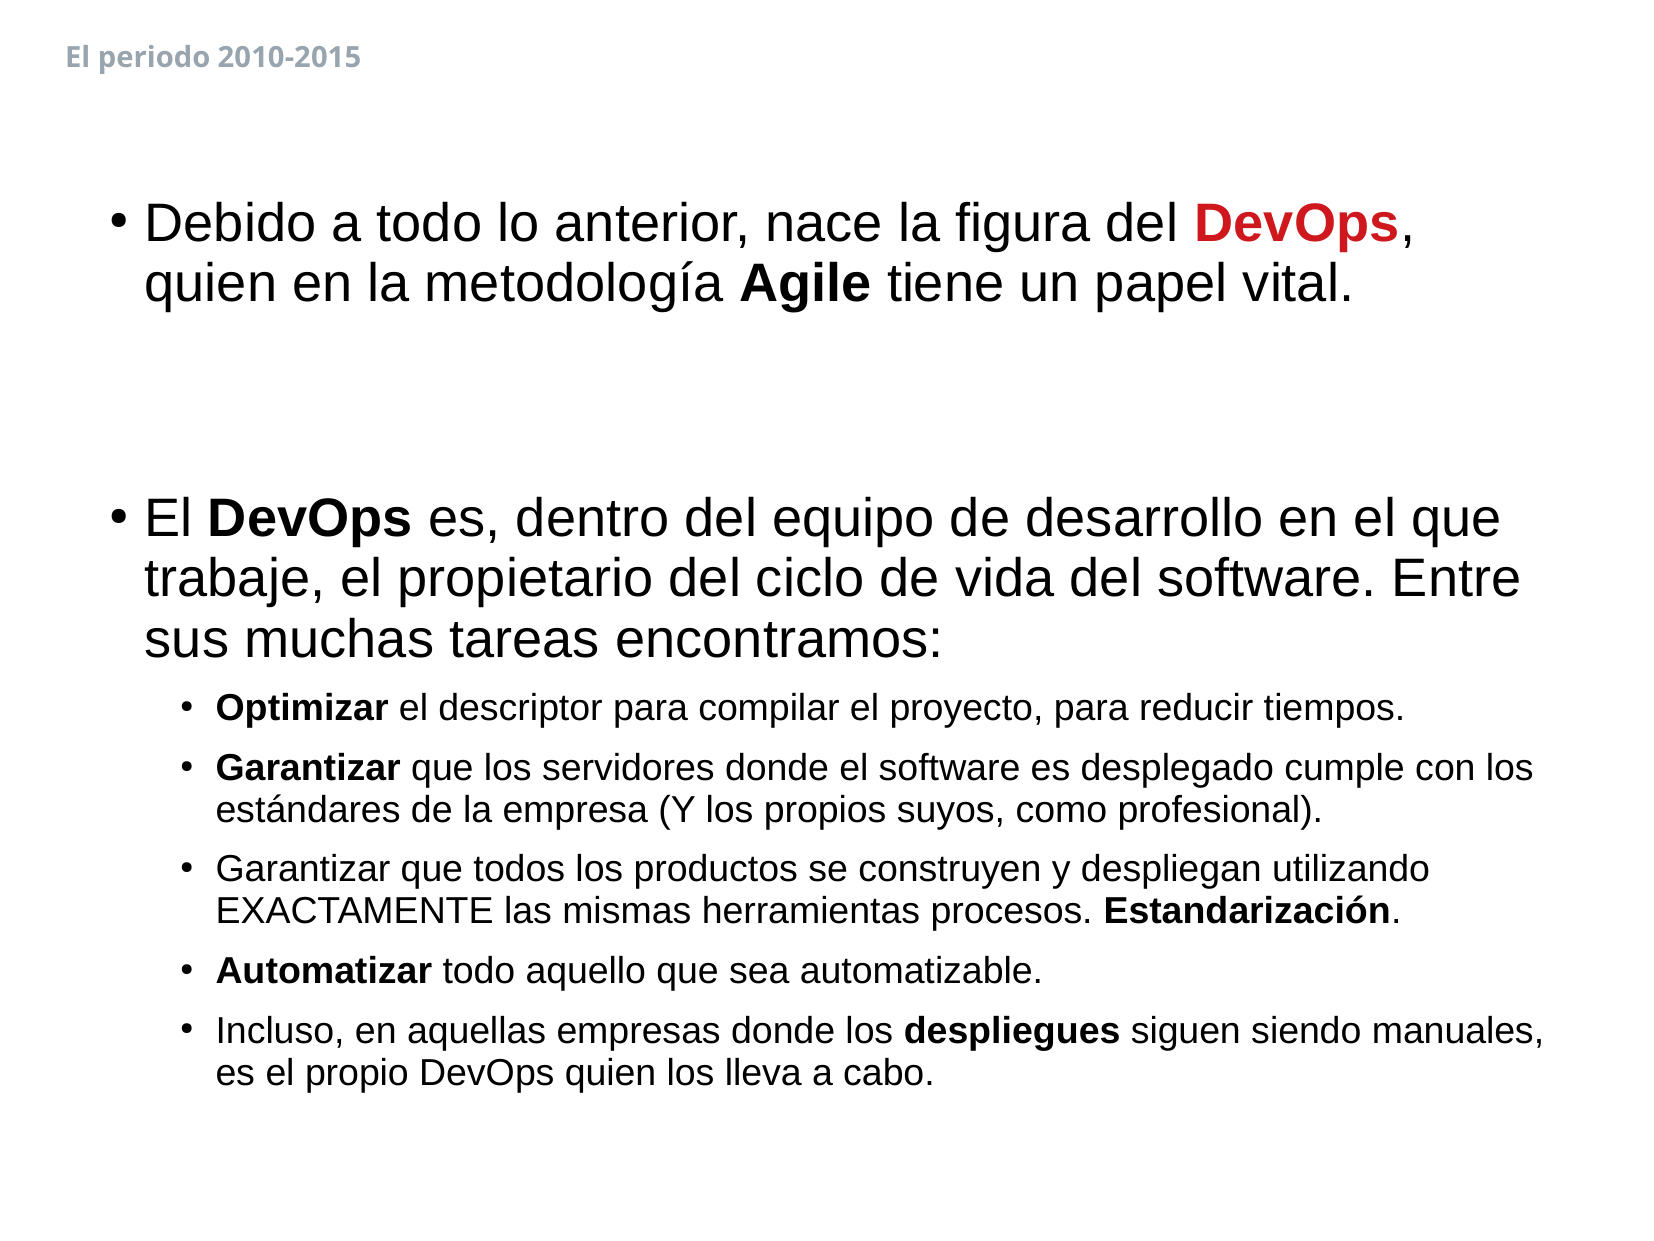

El periodo 2010-2015
Debido a todo lo anterior, nace la figura del DevOps, quien en la metodología Agile tiene un papel vital.
El DevOps es, dentro del equipo de desarrollo en el que trabaje, el propietario del ciclo de vida del software. Entre sus muchas tareas encontramos:
Optimizar el descriptor para compilar el proyecto, para reducir tiempos.
Garantizar que los servidores donde el software es desplegado cumple con los estándares de la empresa (Y los propios suyos, como profesional).
Garantizar que todos los productos se construyen y despliegan utilizando EXACTAMENTE las mismas herramientas procesos. Estandarización.
Automatizar todo aquello que sea automatizable.
Incluso, en aquellas empresas donde los despliegues siguen siendo manuales, es el propio DevOps quien los lleva a cabo.